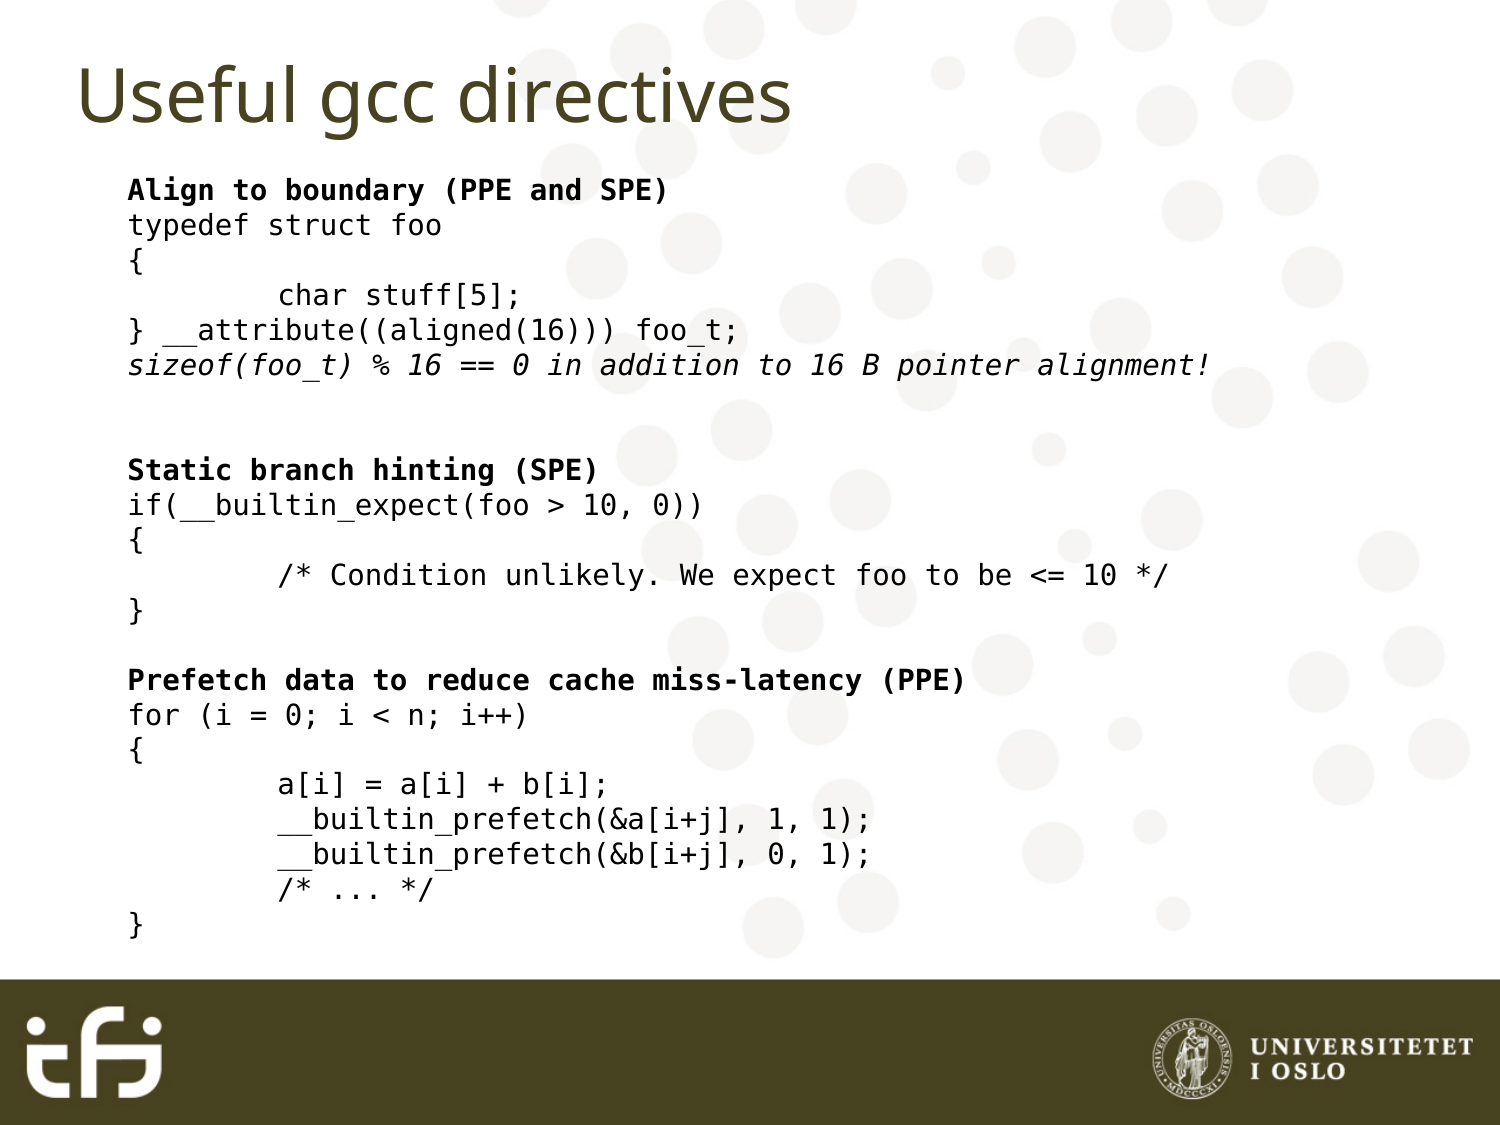

# Useful gcc directives
Align to boundary (PPE and SPE)
typedef struct foo
{
	char stuff[5];
} __attribute((aligned(16))) foo_t;
sizeof(foo_t) % 16 == 0 in addition to 16 B pointer alignment!
Static branch hinting (SPE)
if(__builtin_expect(foo > 10, 0))
{
	/* Condition unlikely. We expect foo to be <= 10 */
}
Prefetch data to reduce cache miss-latency (PPE)
for (i = 0; i < n; i++)
{
	a[i] = a[i] + b[i];
	__builtin_prefetch(&a[i+j], 1, 1);
	__builtin_prefetch(&b[i+j], 0, 1);
	/* ... */
}